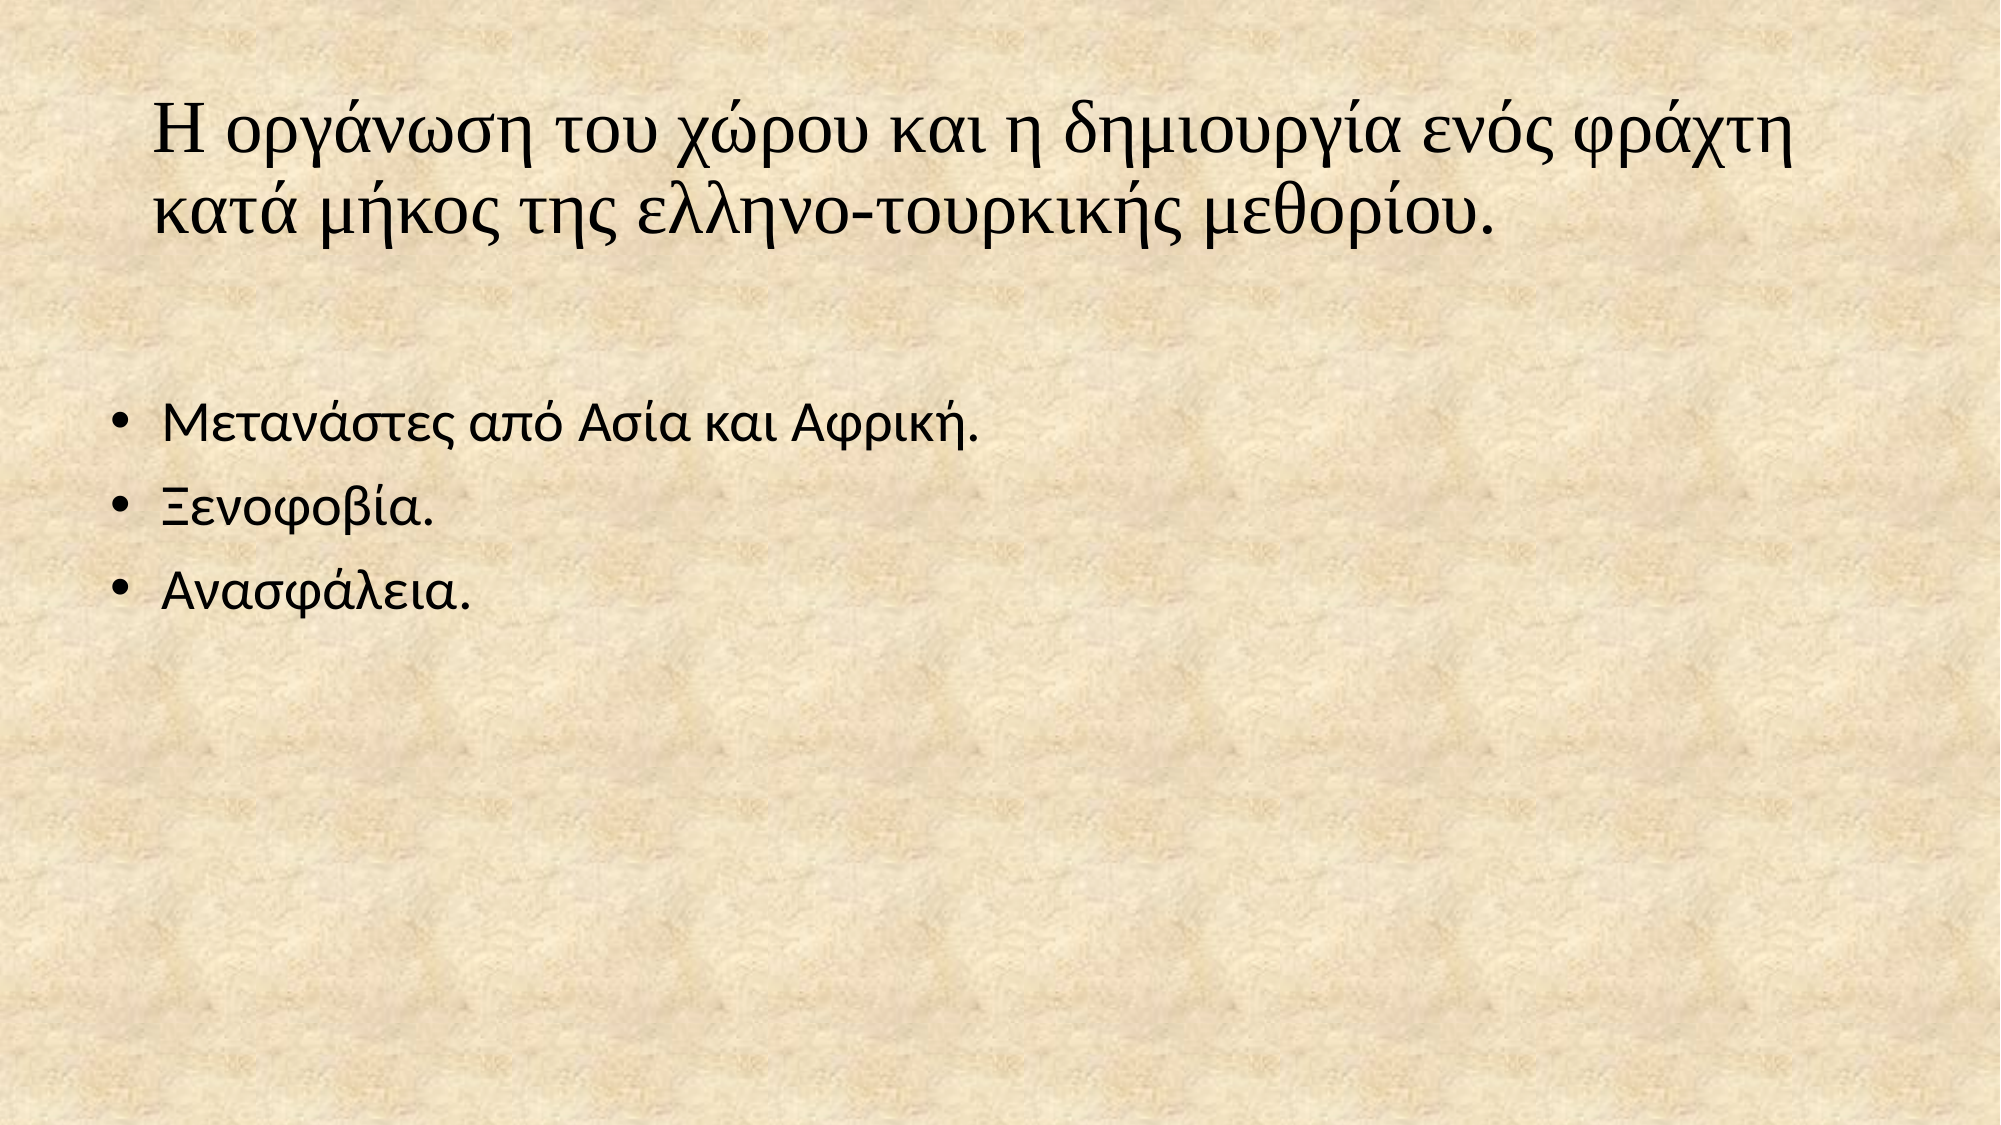

# Η οργάνωση του χώρου και η δημιουργία ενός φράχτη κατά μήκος της ελληνο-τουρκικής μεθορίου.
 Μετανάστες από Ασία και Αφρική.
 Ξενοφοβία.
 Ανασφάλεια.